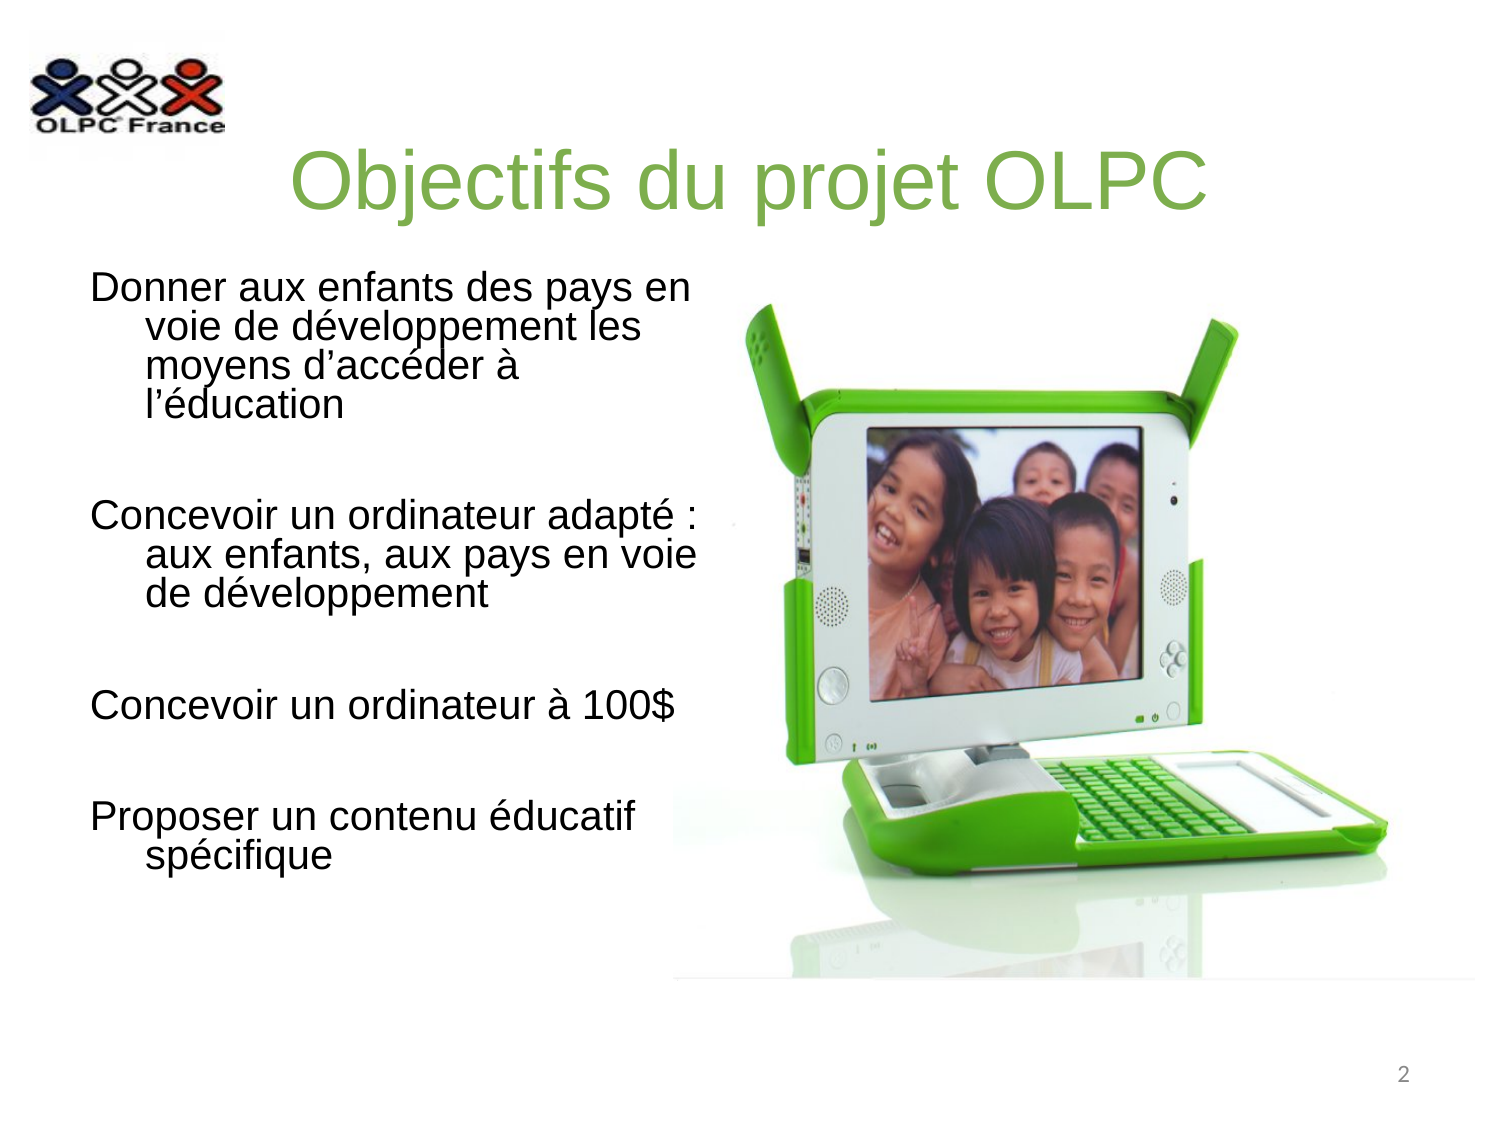

Objectifs du projet OLPC
# Donner aux enfants des pays en voie de développement les moyens d’accéder à l’éducation
Concevoir un ordinateur adapté : aux enfants, aux pays en voie de développement
Concevoir un ordinateur à 100$
Proposer un contenu éducatif spécifique